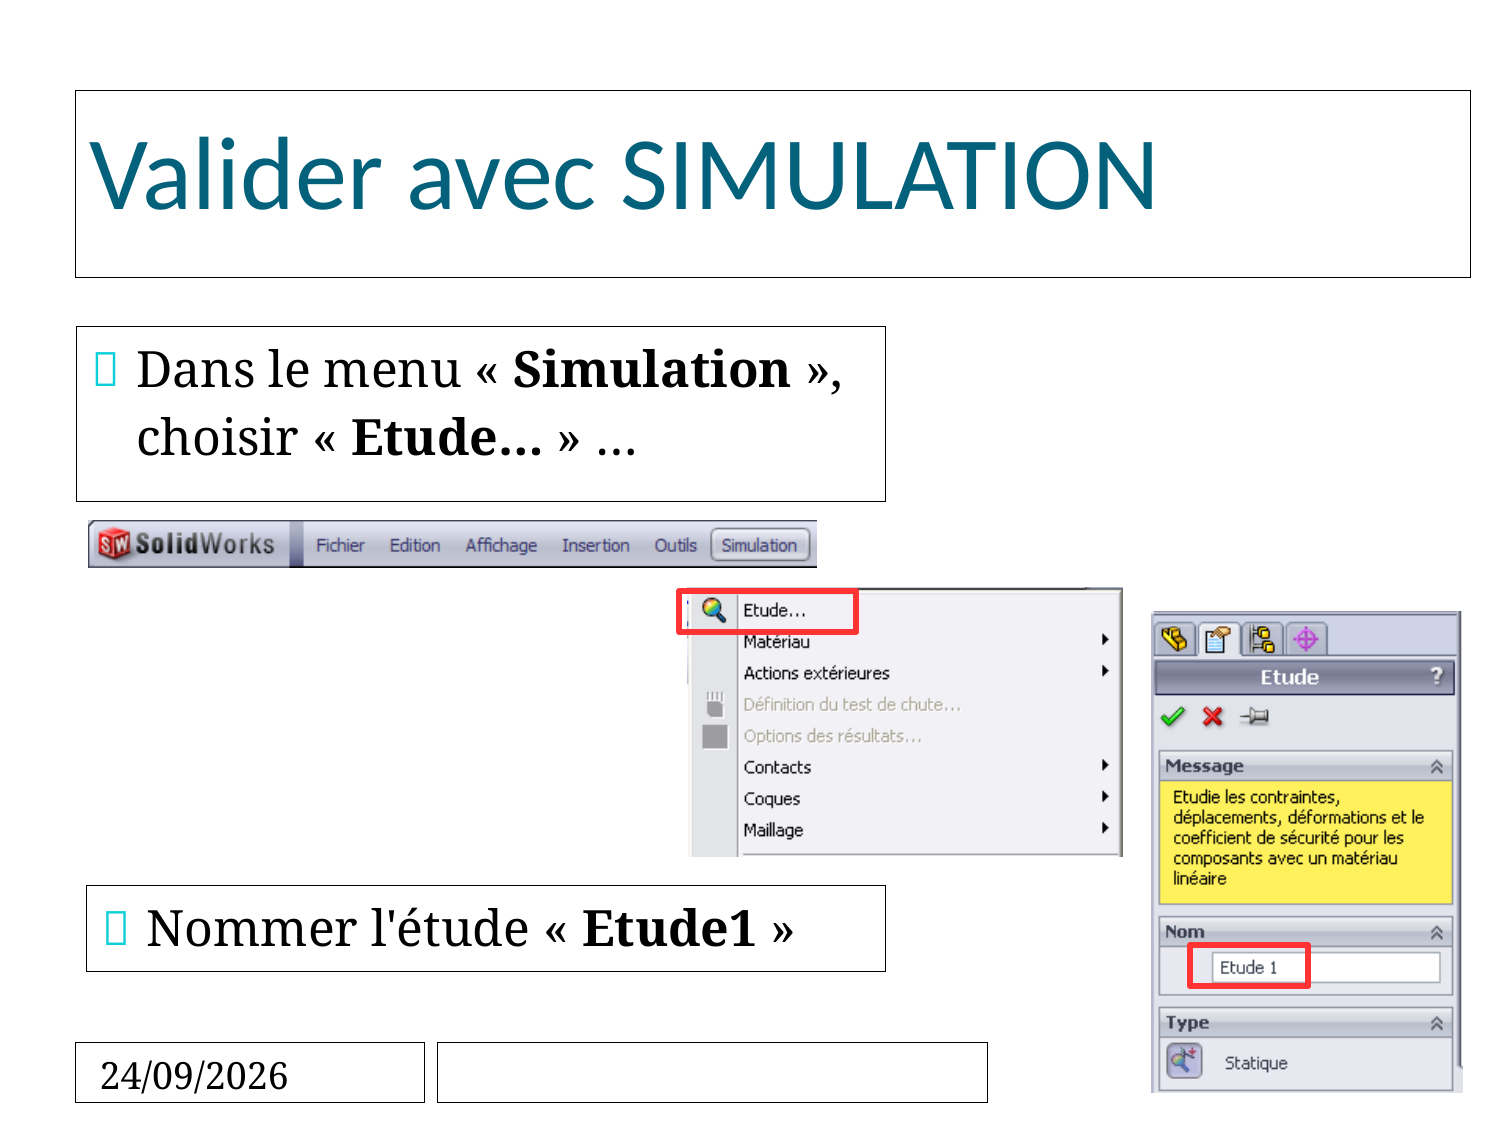

# Valider avec SIMULATION
Dans le menu « Simulation », choisir « Etude… » …
Nommer l'étude « Etude1 »